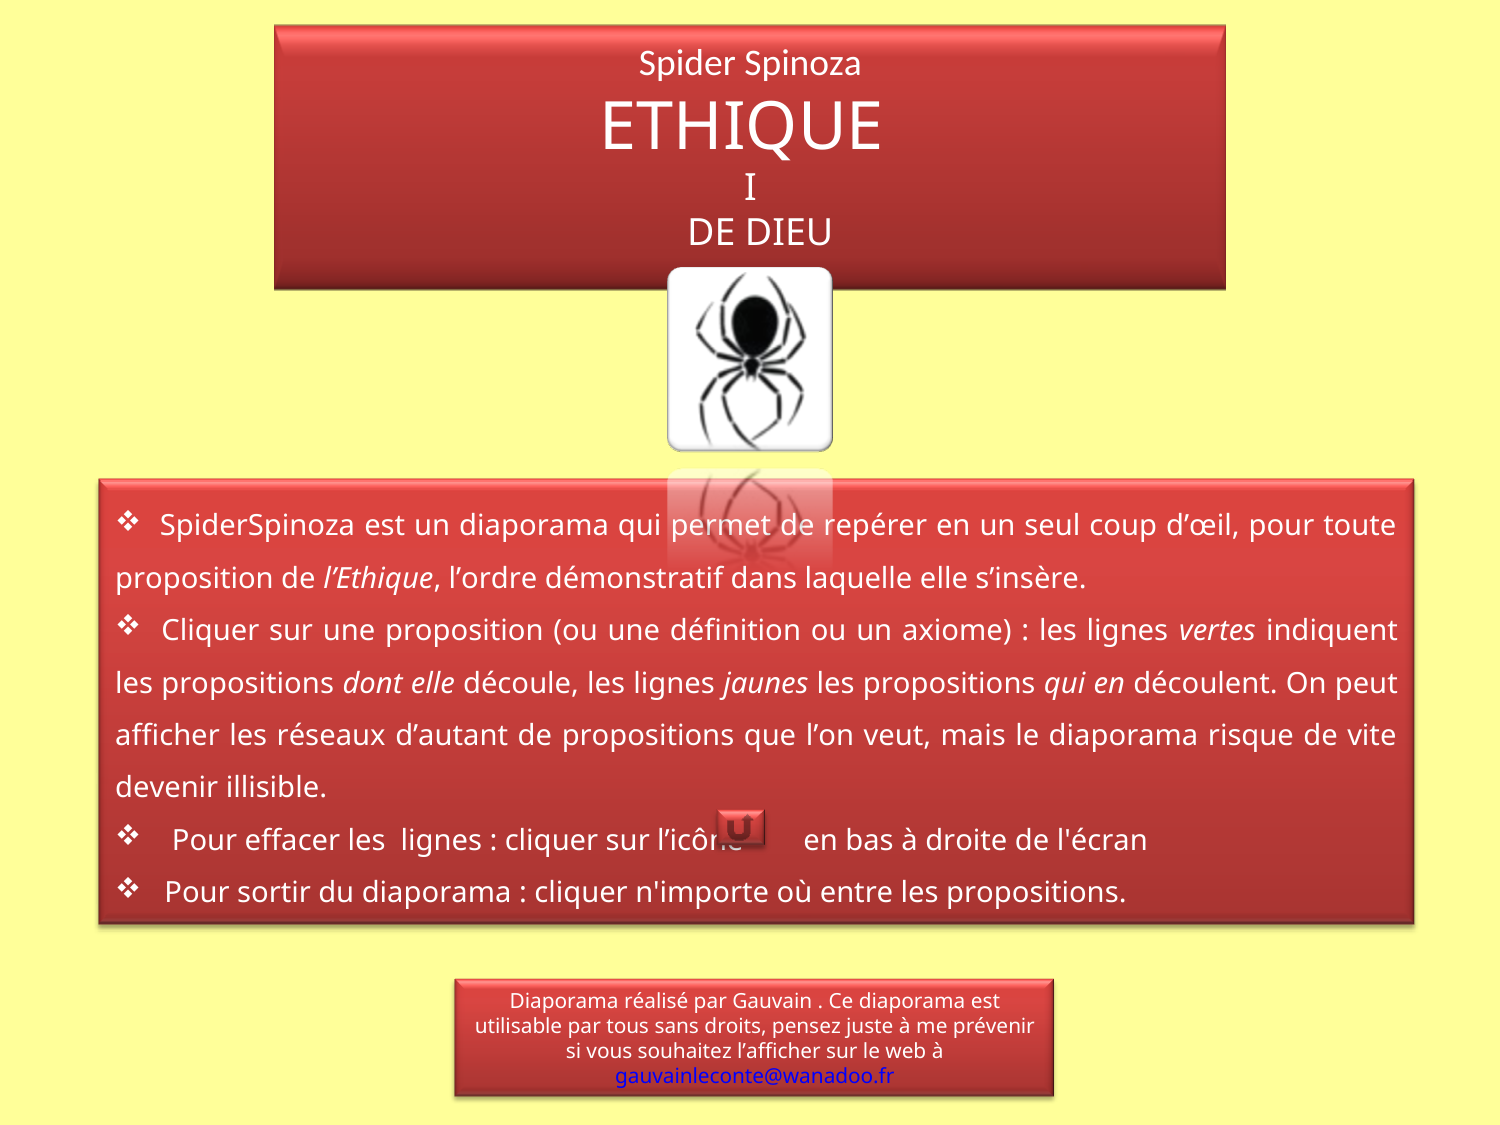

Spider Spinoza
ETHIQUE
I
 DE DIEU
 SpiderSpinoza est un diaporama qui permet de repérer en un seul coup d’œil, pour toute proposition de l’Ethique, l’ordre démonstratif dans laquelle elle s’insère.
 Cliquer sur une proposition (ou une définition ou un axiome) : les lignes vertes indiquent les propositions dont elle découle, les lignes jaunes les propositions qui en découlent. On peut afficher les réseaux d’autant de propositions que l’on veut, mais le diaporama risque de vite devenir illisible.
 Pour effacer les lignes : cliquer sur l’icône en bas à droite de l'écran
 Pour sortir du diaporama : cliquer n'importe où entre les propositions.
Diaporama réalisé par Gauvain . Ce diaporama est utilisable par tous sans droits, pensez juste à me prévenir si vous souhaitez l’afficher sur le web à
gauvainleconte@wanadoo.fr